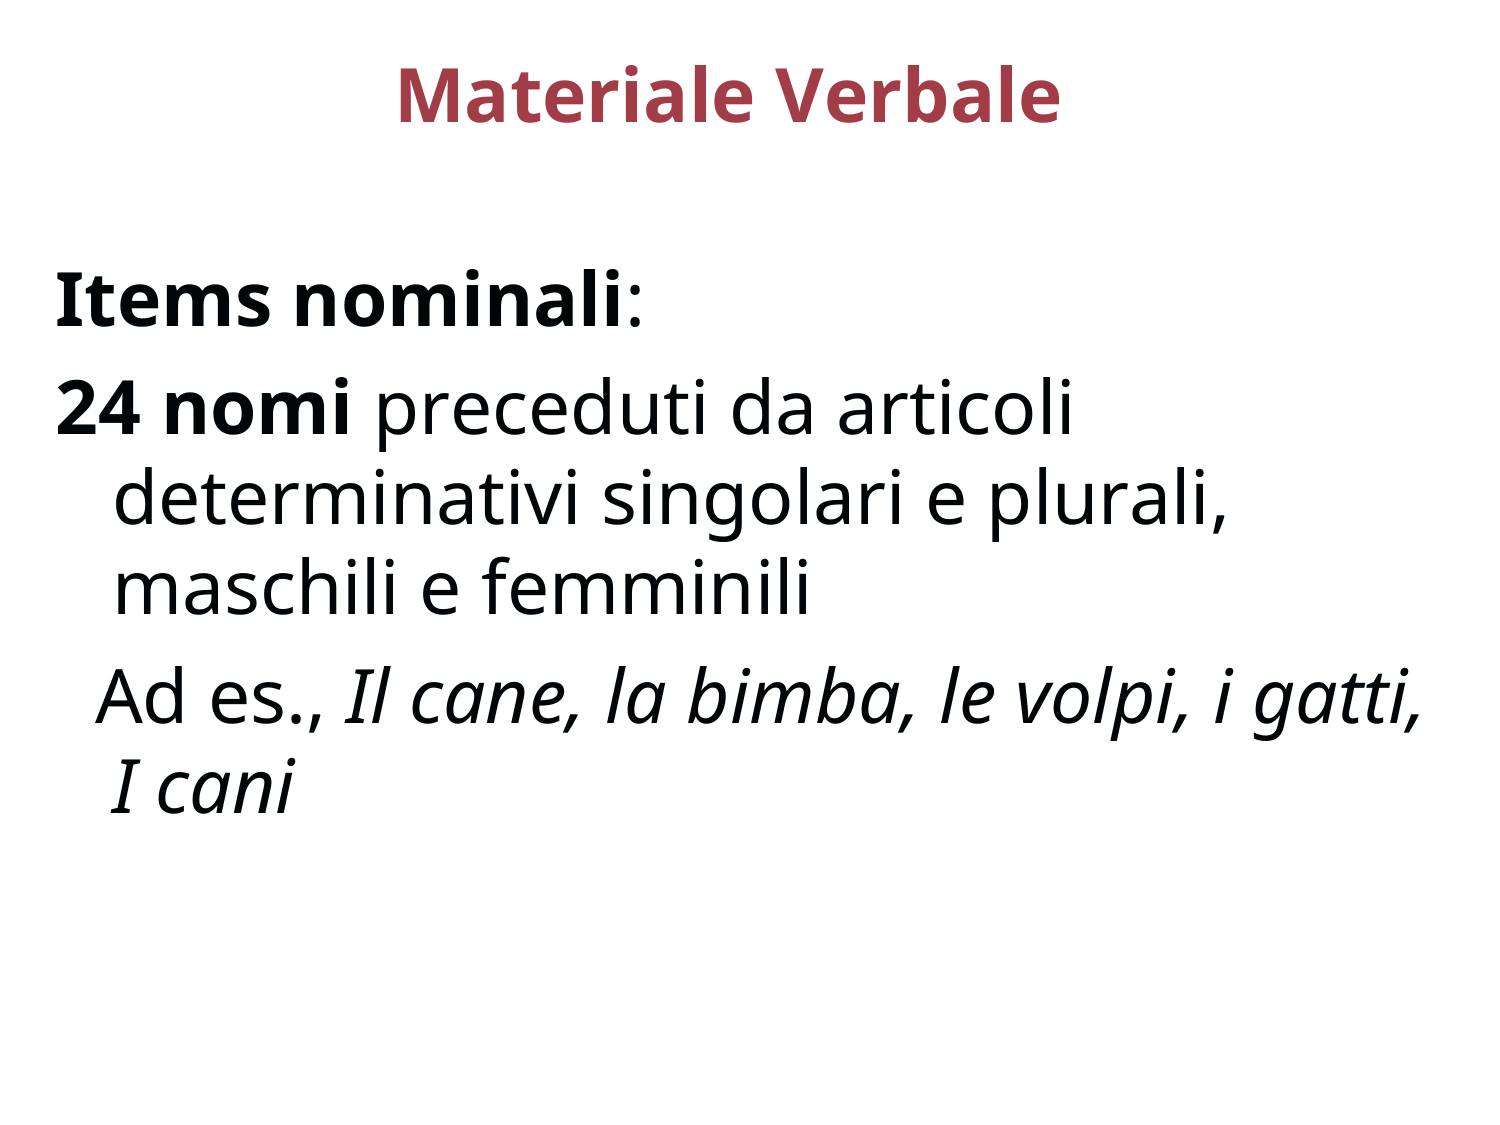

# Materiale Verbale
Items nominali:
24 nomi preceduti da articoli determinativi singolari e plurali, maschili e femminili
 Ad es., Il cane, la bimba, le volpi, i gatti, I cani